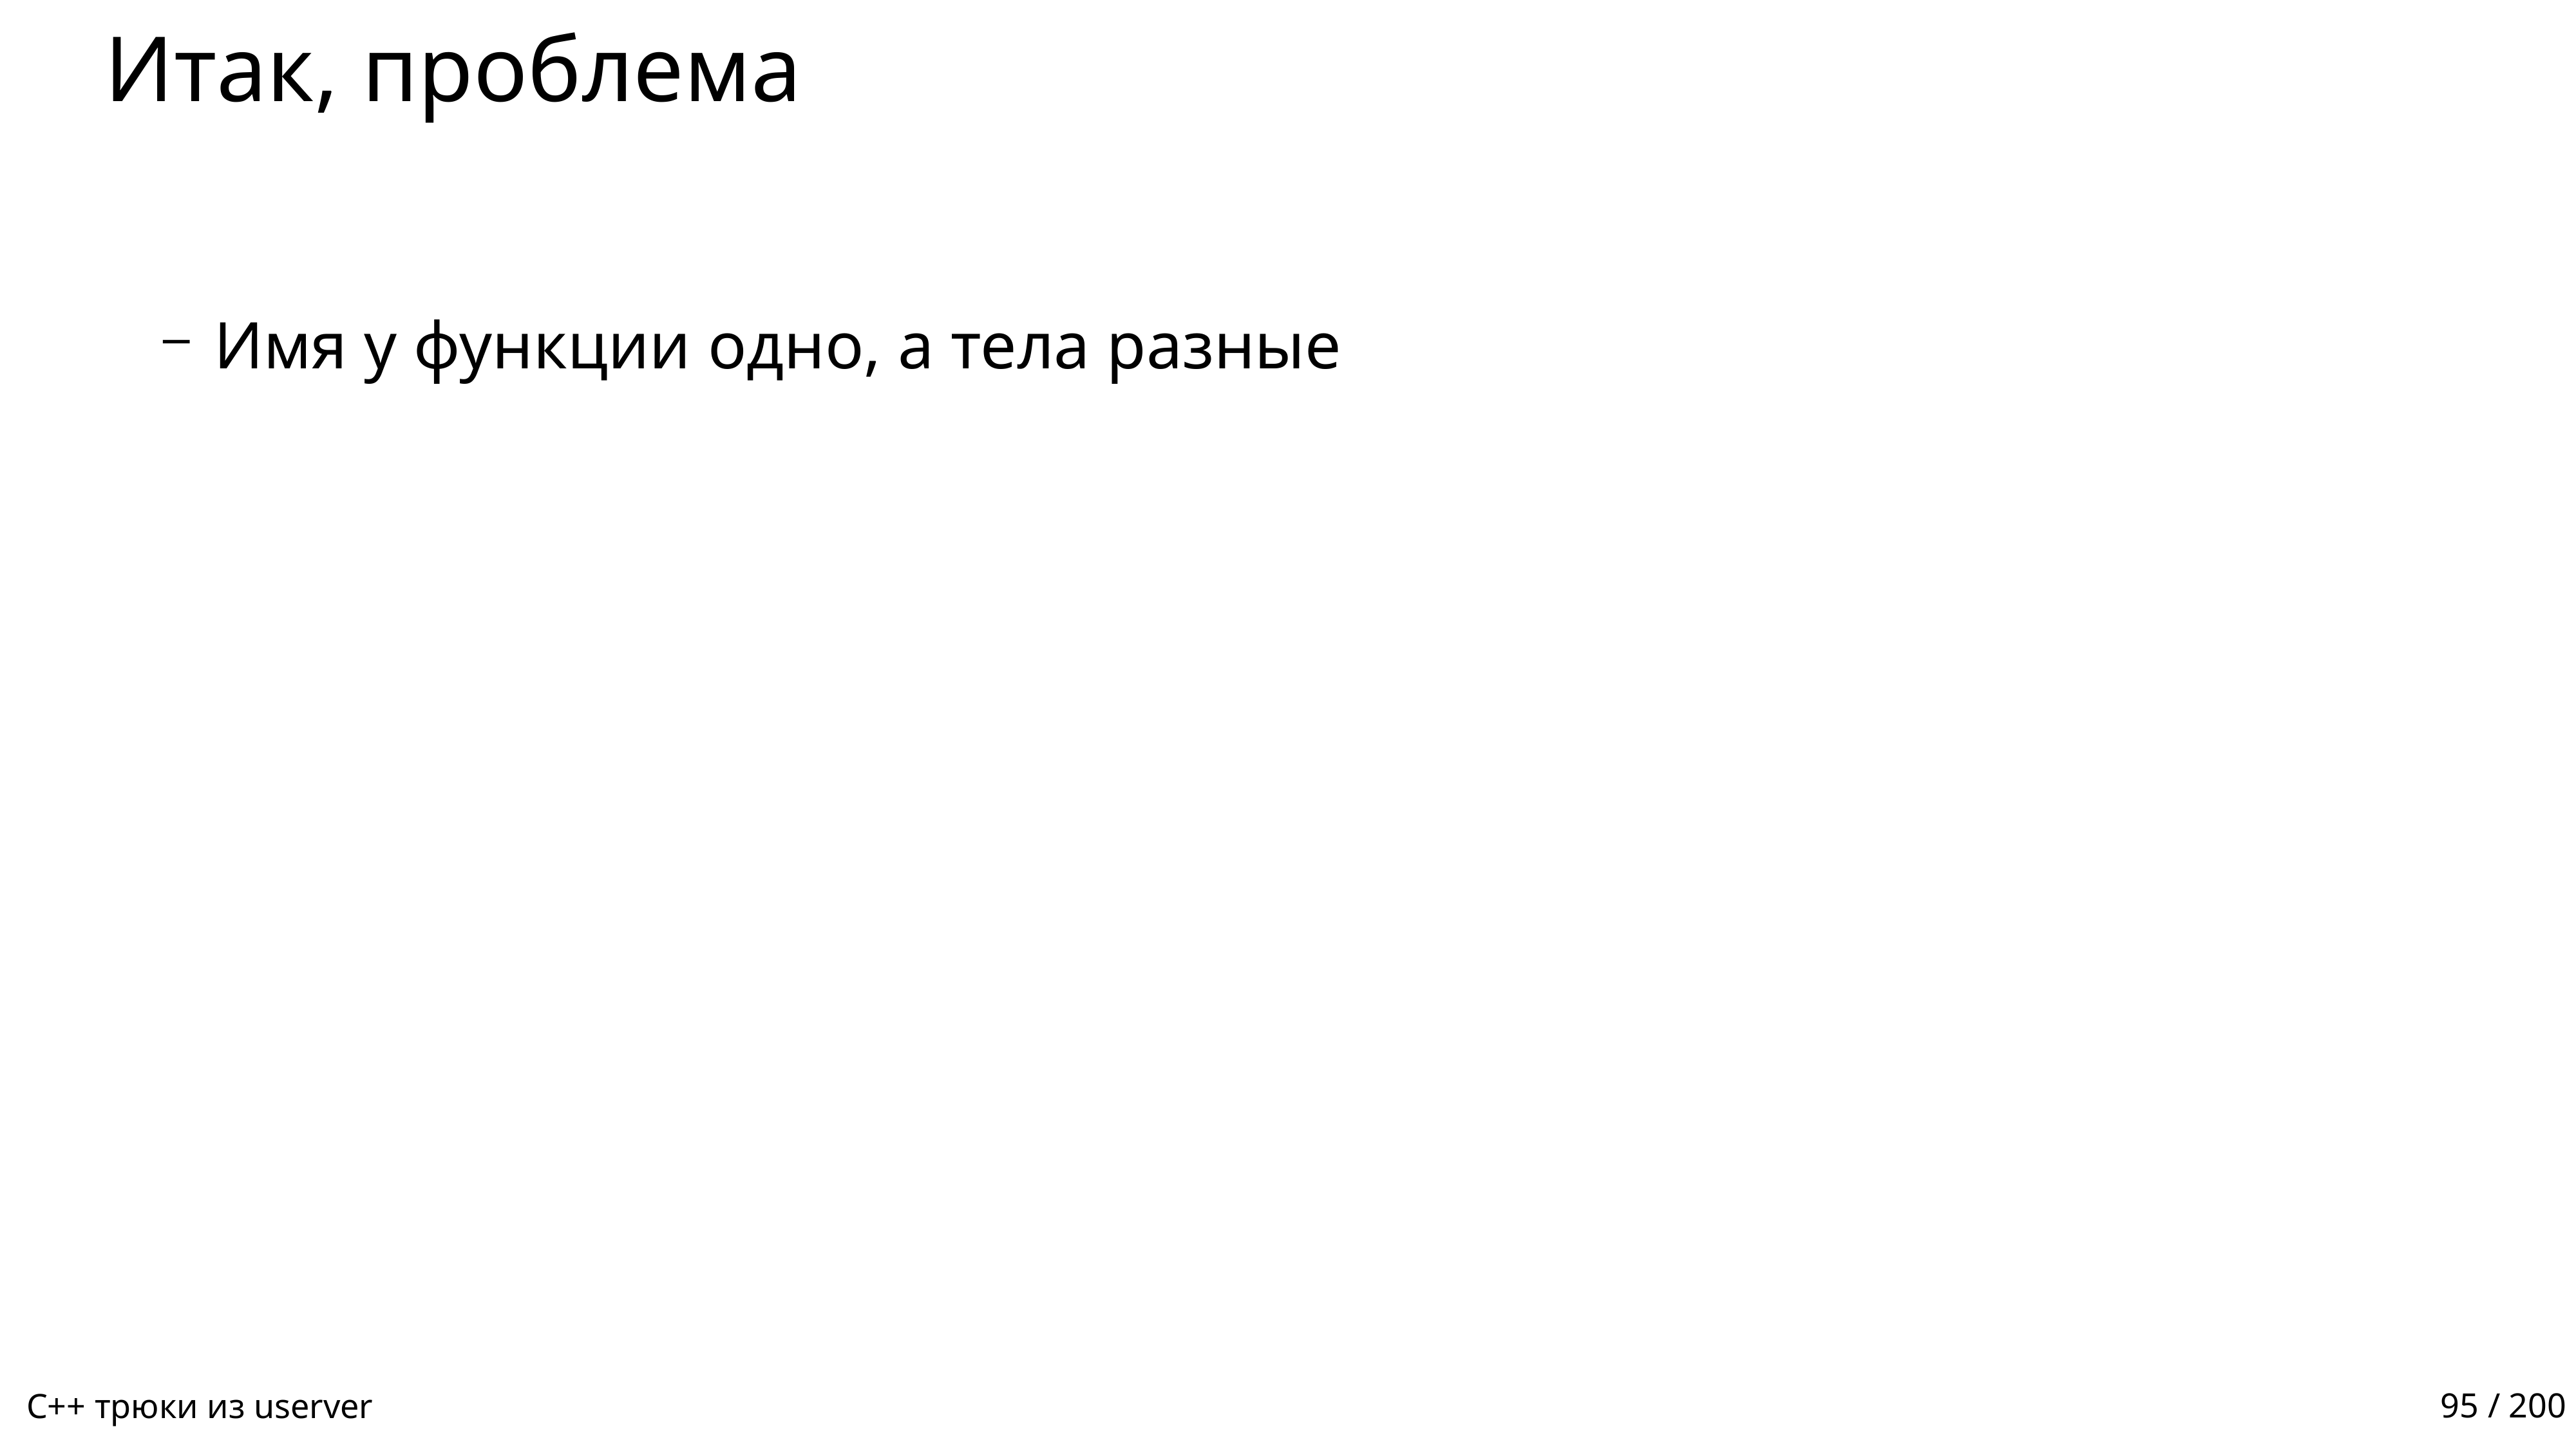

Итак, проблема
# Имя у функции одно, а тела разные
C++ трюки из userver